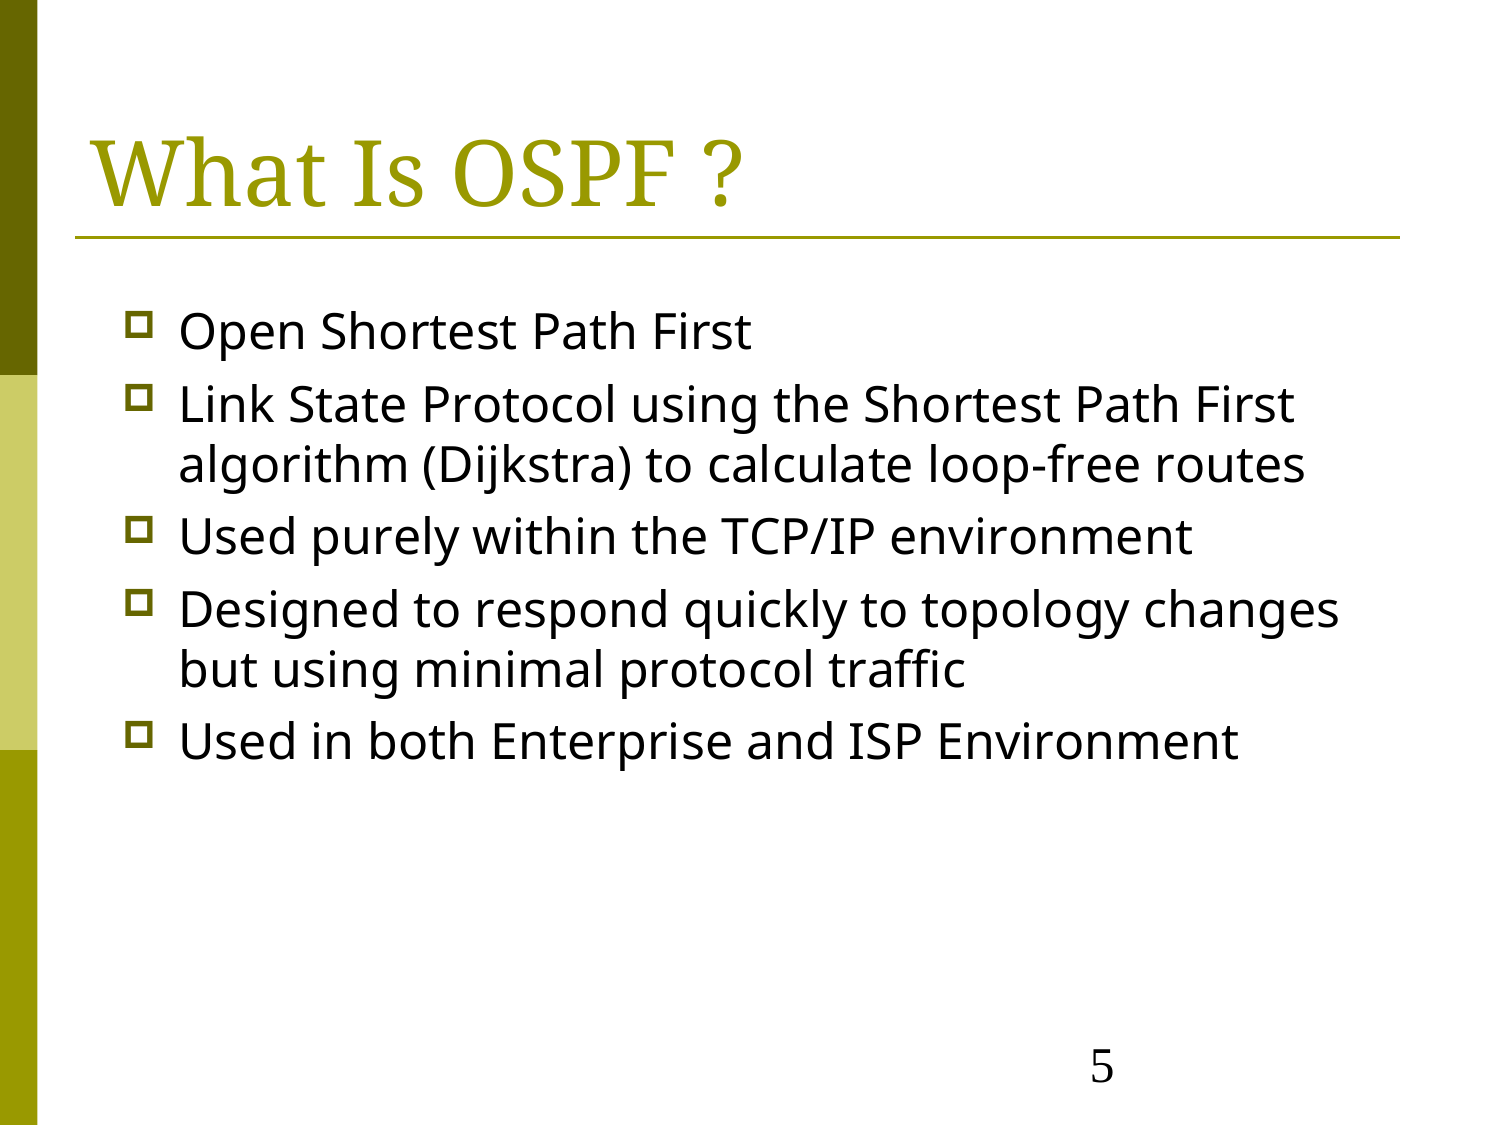

# What Is OSPF ?
Open Shortest Path First
Link State Protocol using the Shortest Path First algorithm (Dijkstra) to calculate loop-free routes
Used purely within the TCP/IP environment
Designed to respond quickly to topology changes but using minimal protocol traffic
Used in both Enterprise and ISP Environment
5